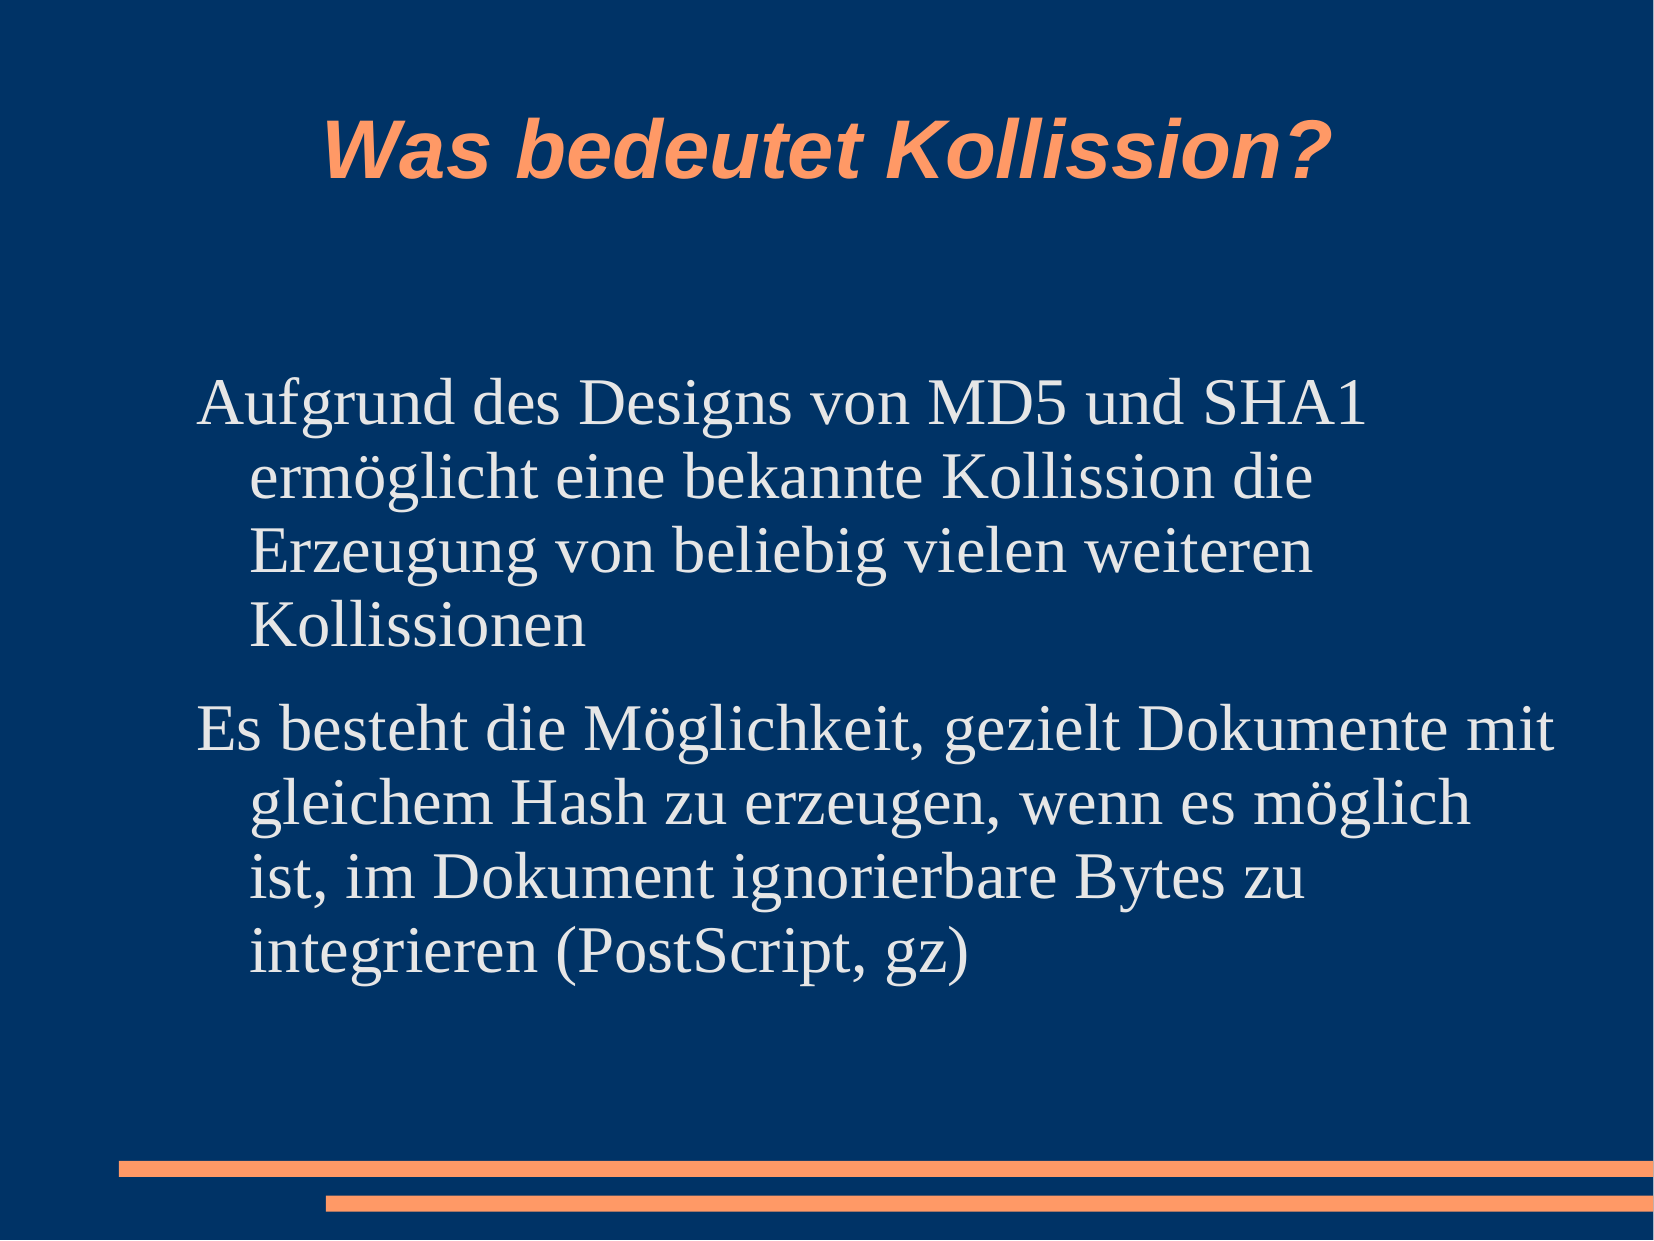

# Was bedeutet Kollission?
Aufgrund des Designs von MD5 und SHA1 ermöglicht eine bekannte Kollission die Erzeugung von beliebig vielen weiteren Kollissionen
Es besteht die Möglichkeit, gezielt Dokumente mit gleichem Hash zu erzeugen, wenn es möglich ist, im Dokument ignorierbare Bytes zu integrieren (PostScript, gz)